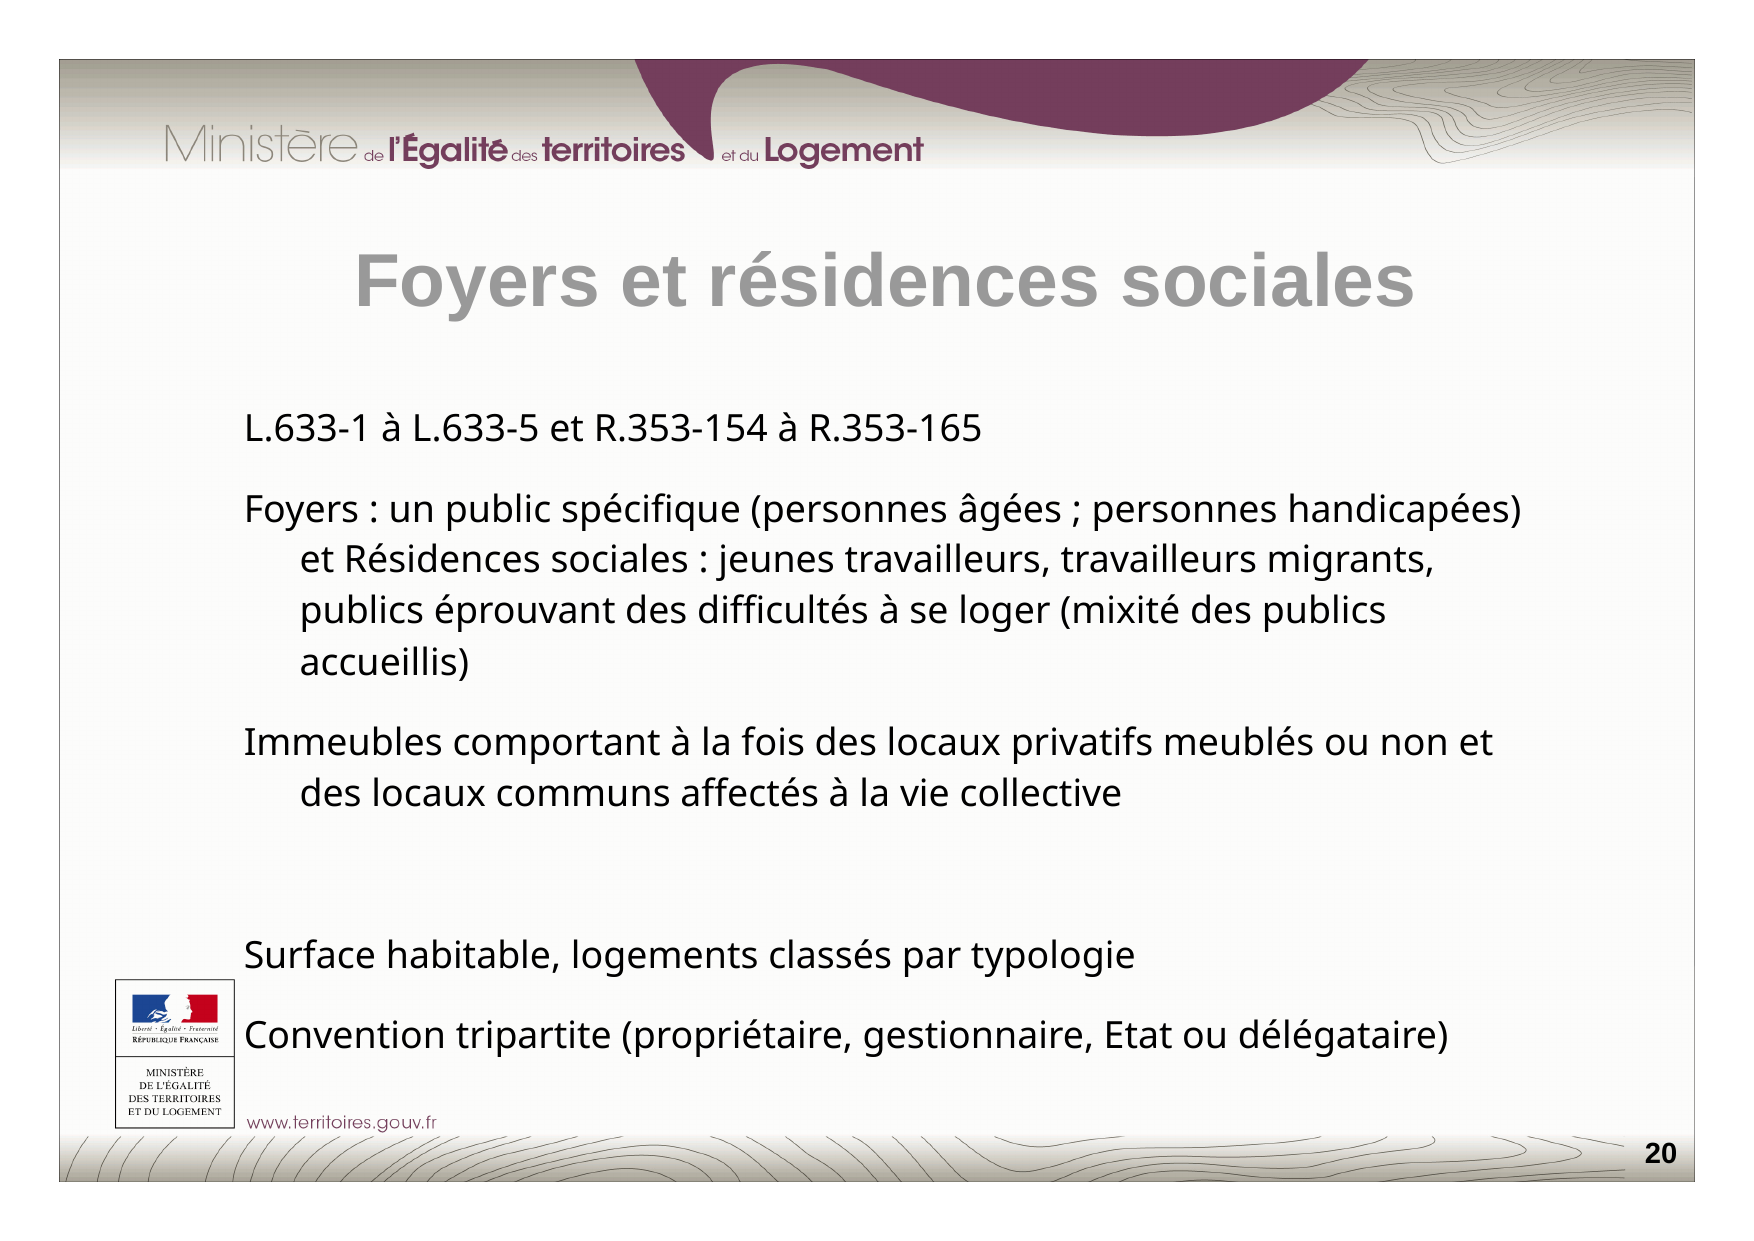

# Foyers et résidences sociales
L.633-1 à L.633-5 et R.353-154 à R.353-165
Foyers : un public spécifique (personnes âgées ; personnes handicapées) et Résidences sociales : jeunes travailleurs, travailleurs migrants, publics éprouvant des difficultés à se loger (mixité des publics accueillis)
Immeubles comportant à la fois des locaux privatifs meublés ou non et des locaux communs affectés à la vie collective
Surface habitable, logements classés par typologie
Convention tripartite (propriétaire, gestionnaire, Etat ou délégataire)